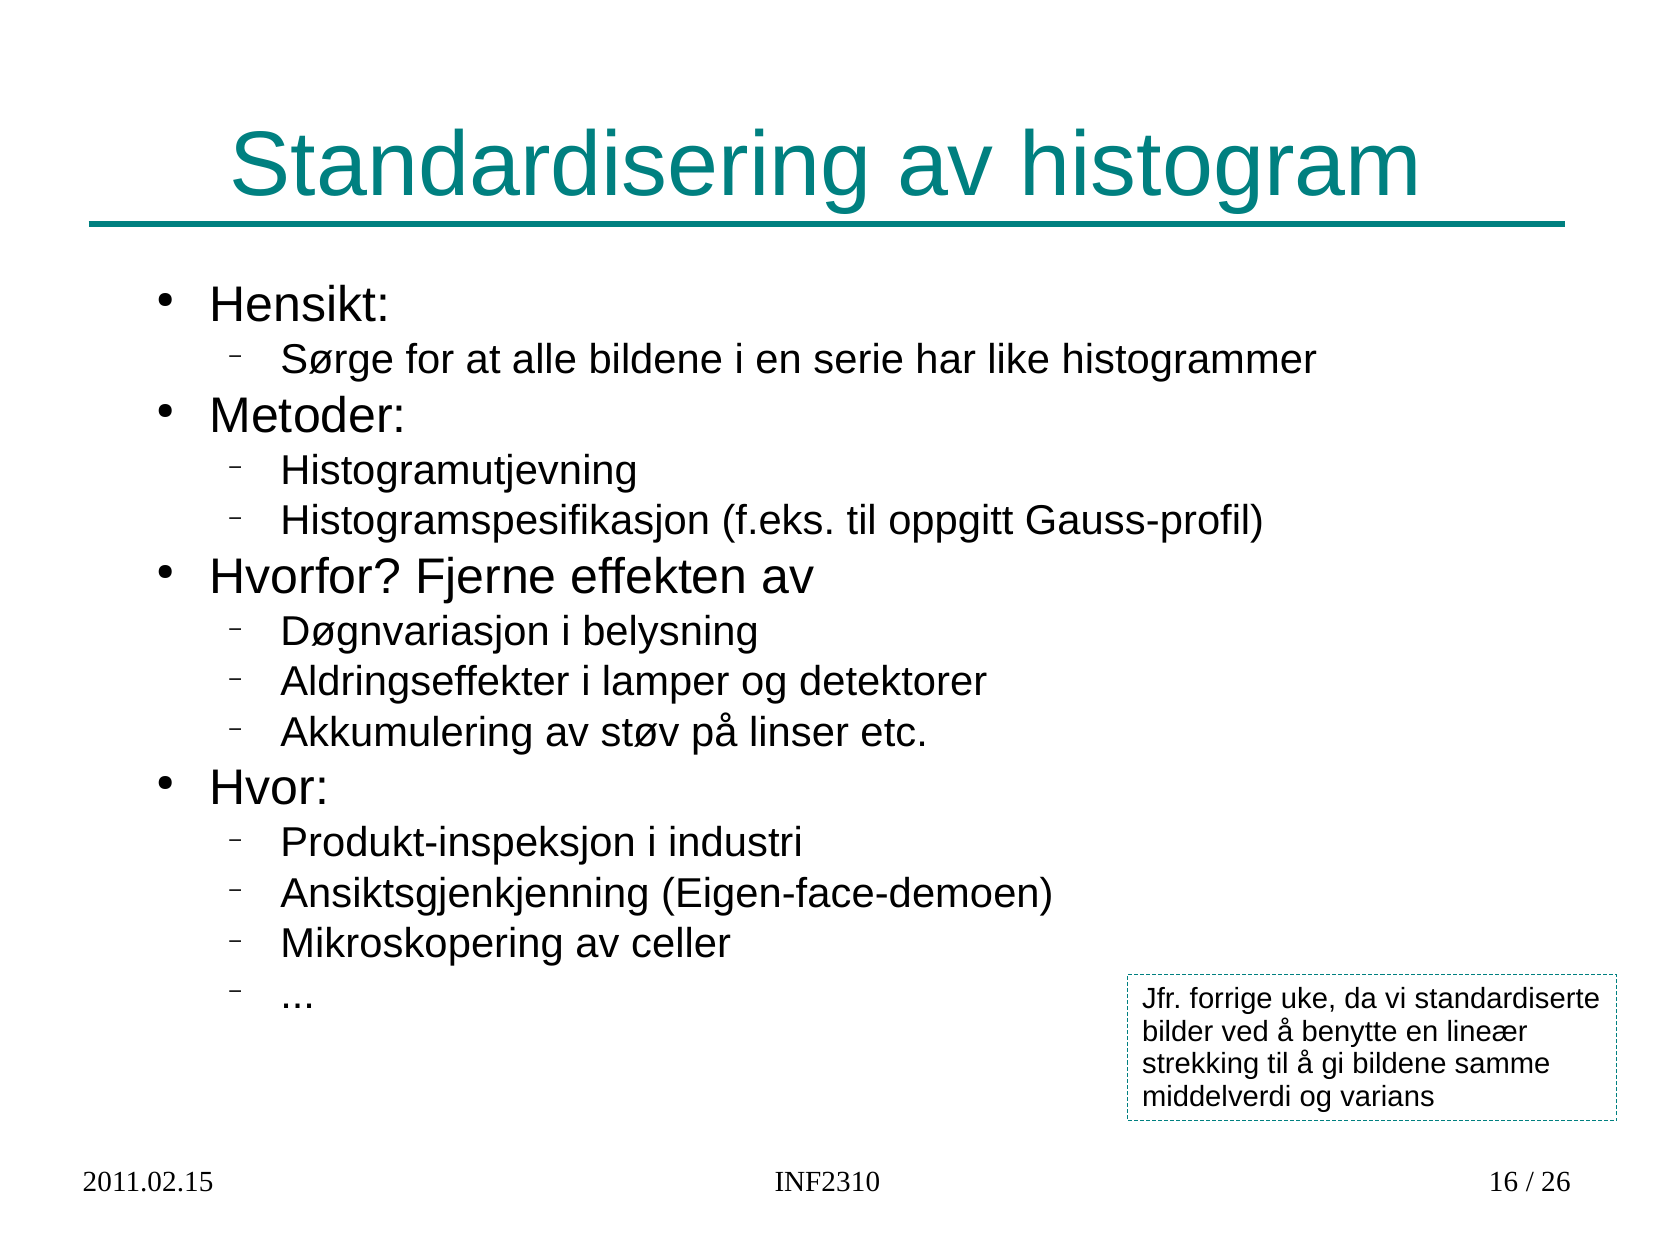

# Standardisering av histogram
Hensikt:
Sørge for at alle bildene i en serie har like histogrammer
Metoder:
Histogramutjevning
Histogramspesifikasjon (f.eks. til oppgitt Gauss-profil)
Hvorfor? Fjerne effekten av
Døgnvariasjon i belysning
Aldringseffekter i lamper og detektorer
Akkumulering av støv på linser etc.
Hvor:
Produkt-inspeksjon i industri
Ansiktsgjenkjenning (Eigen-face-demoen)
Mikroskopering av celler
...
Jfr. forrige uke, da vi standardiserte
bilder ved å benytte en lineær
strekking til å gi bildene samme
middelverdi og varians
2011.02.15
INF2310
16